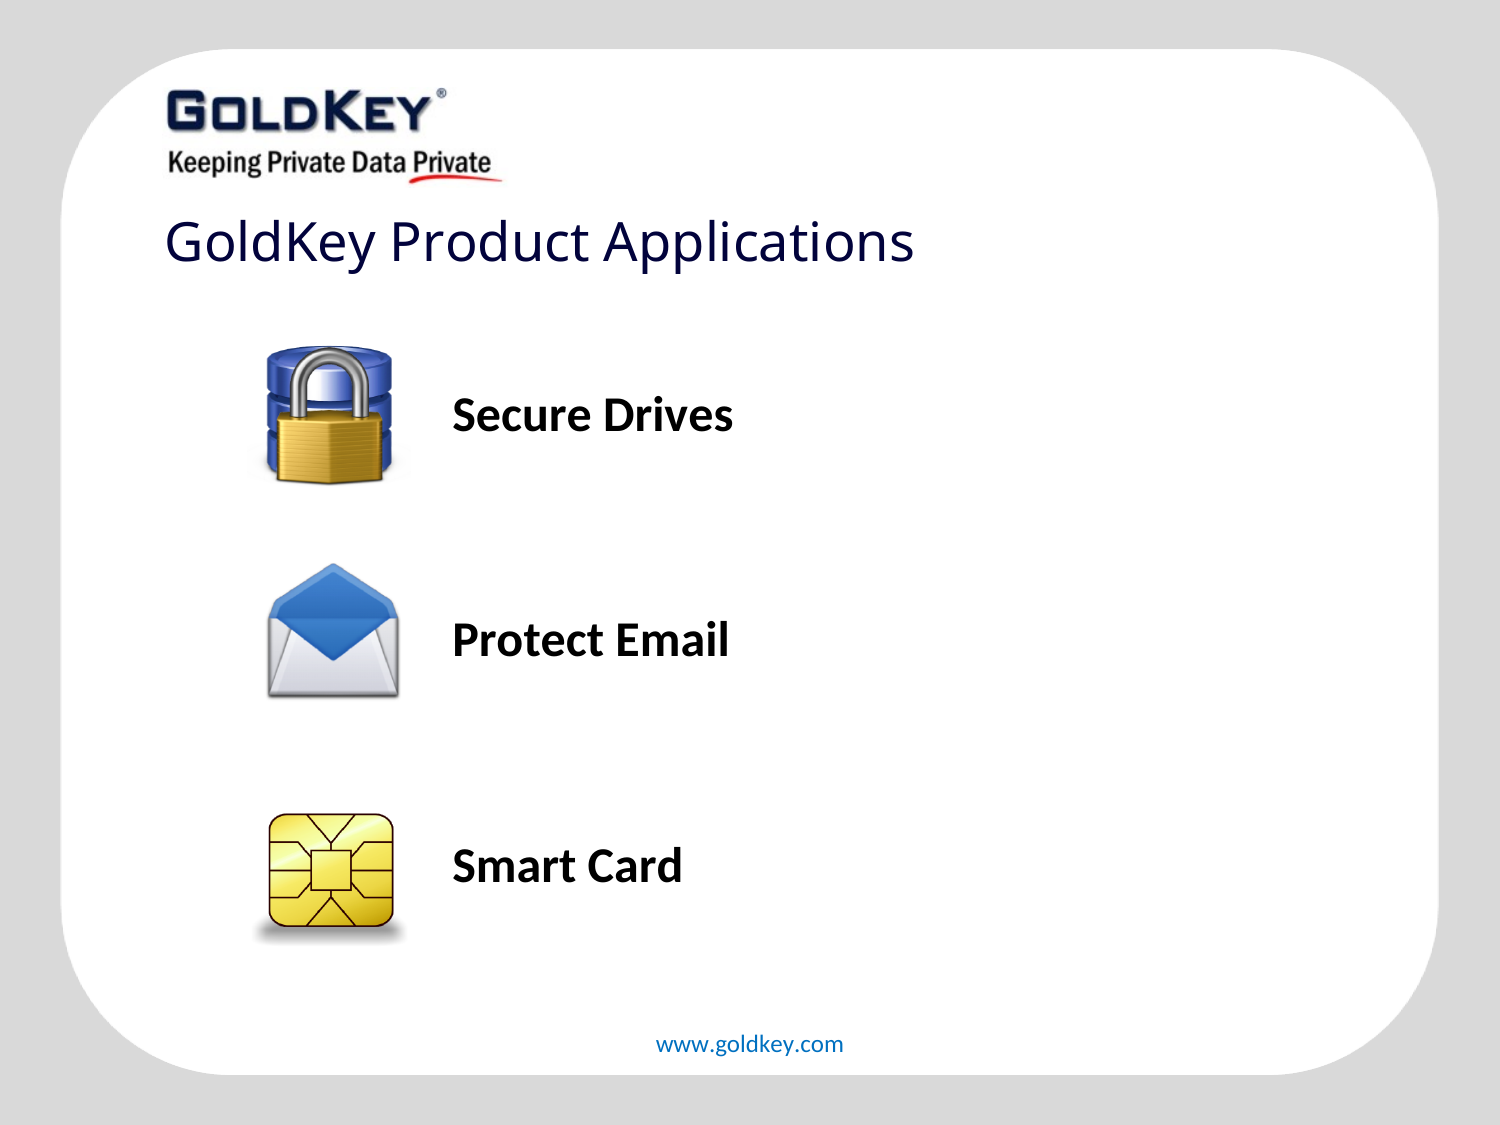

GoldKey Product Applications
Secure Drives
Protect Email
Smart Card
www.goldkey.com